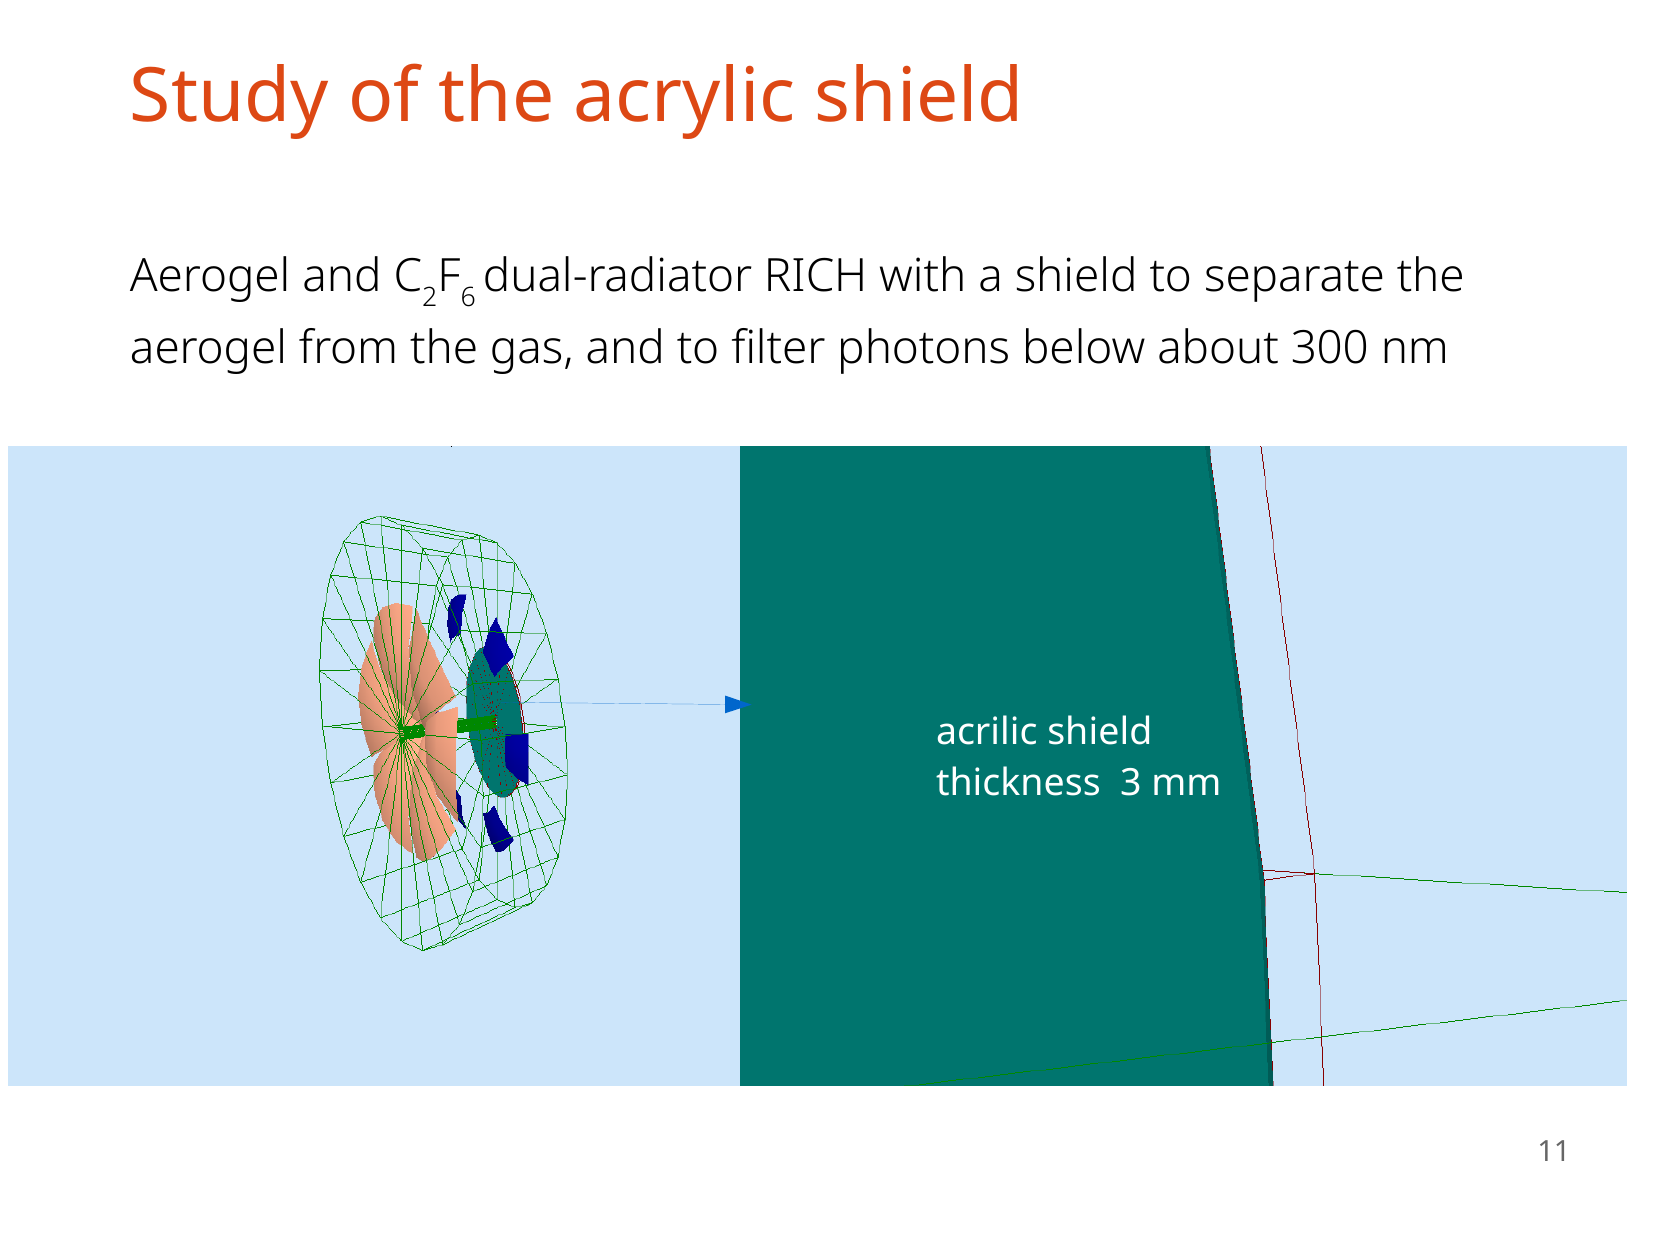

# Study of the acrylic shield
Aerogel and C2F6 dual-radiator RICH with a shield to separate the aerogel from the gas, and to filter photons below about 300 nm
acrilic shield
thickness 3 mm
11